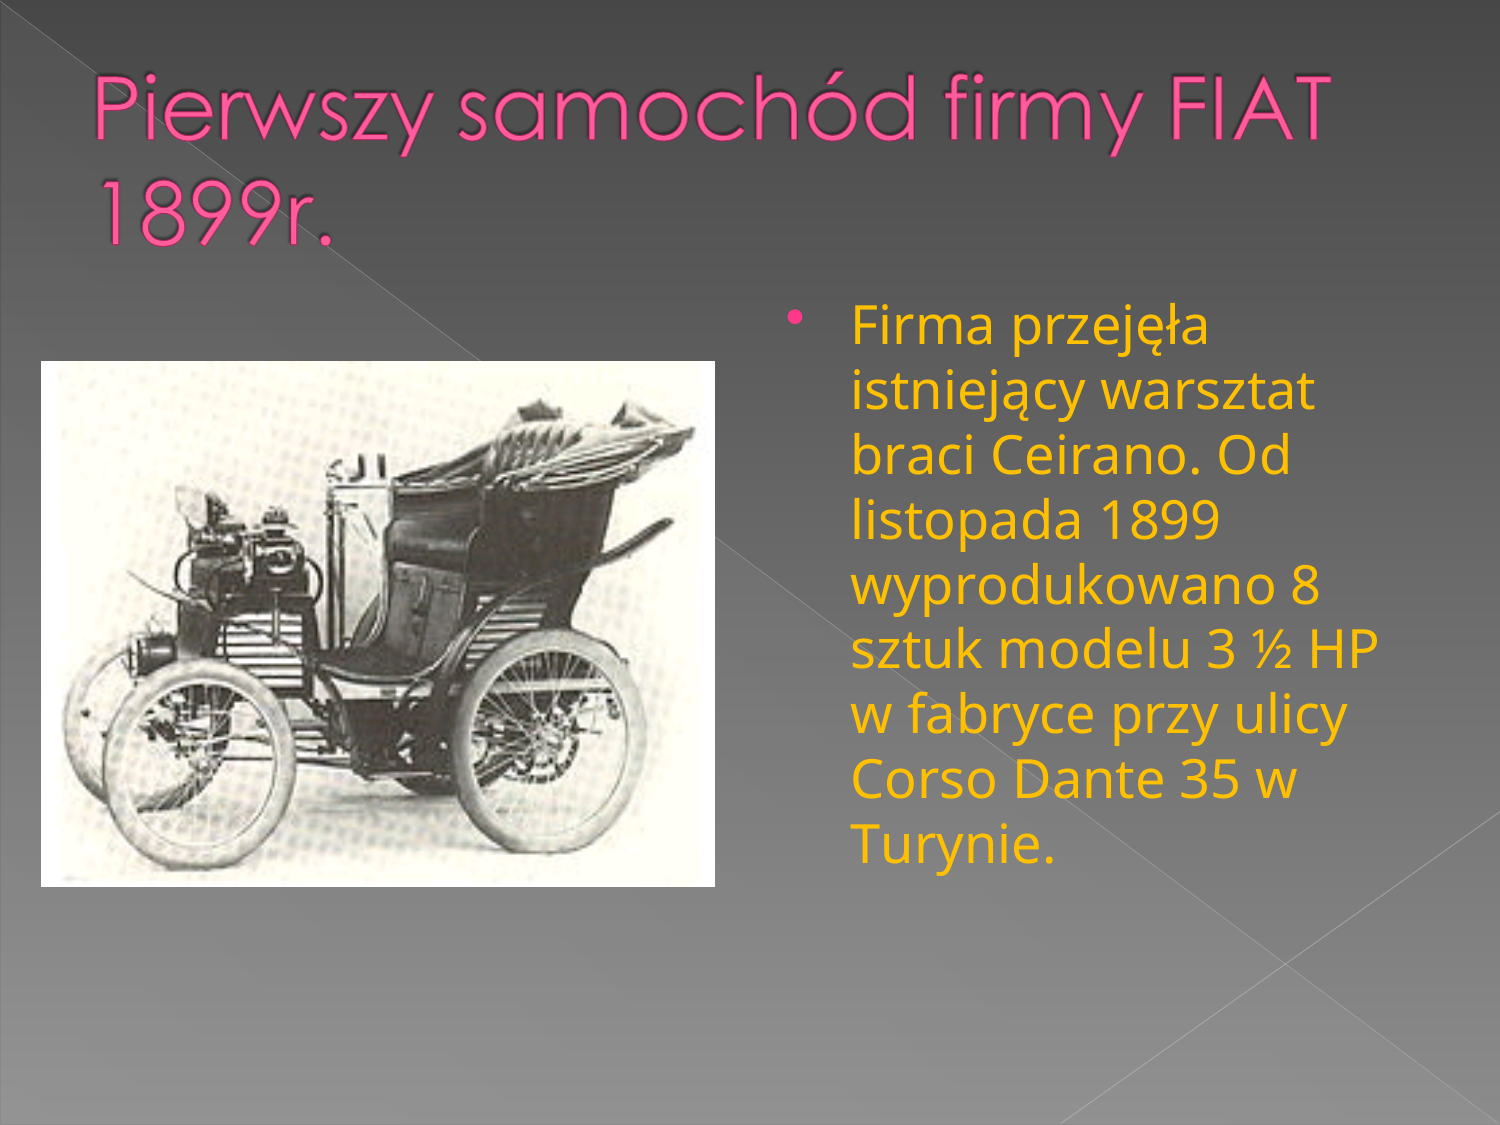

Firma przejęła istniejący warsztat braci Ceirano. Od listopada 1899 wyprodukowano 8 sztuk modelu 3 ½ HP w fabryce przy ulicy Corso Dante 35 w Turynie.